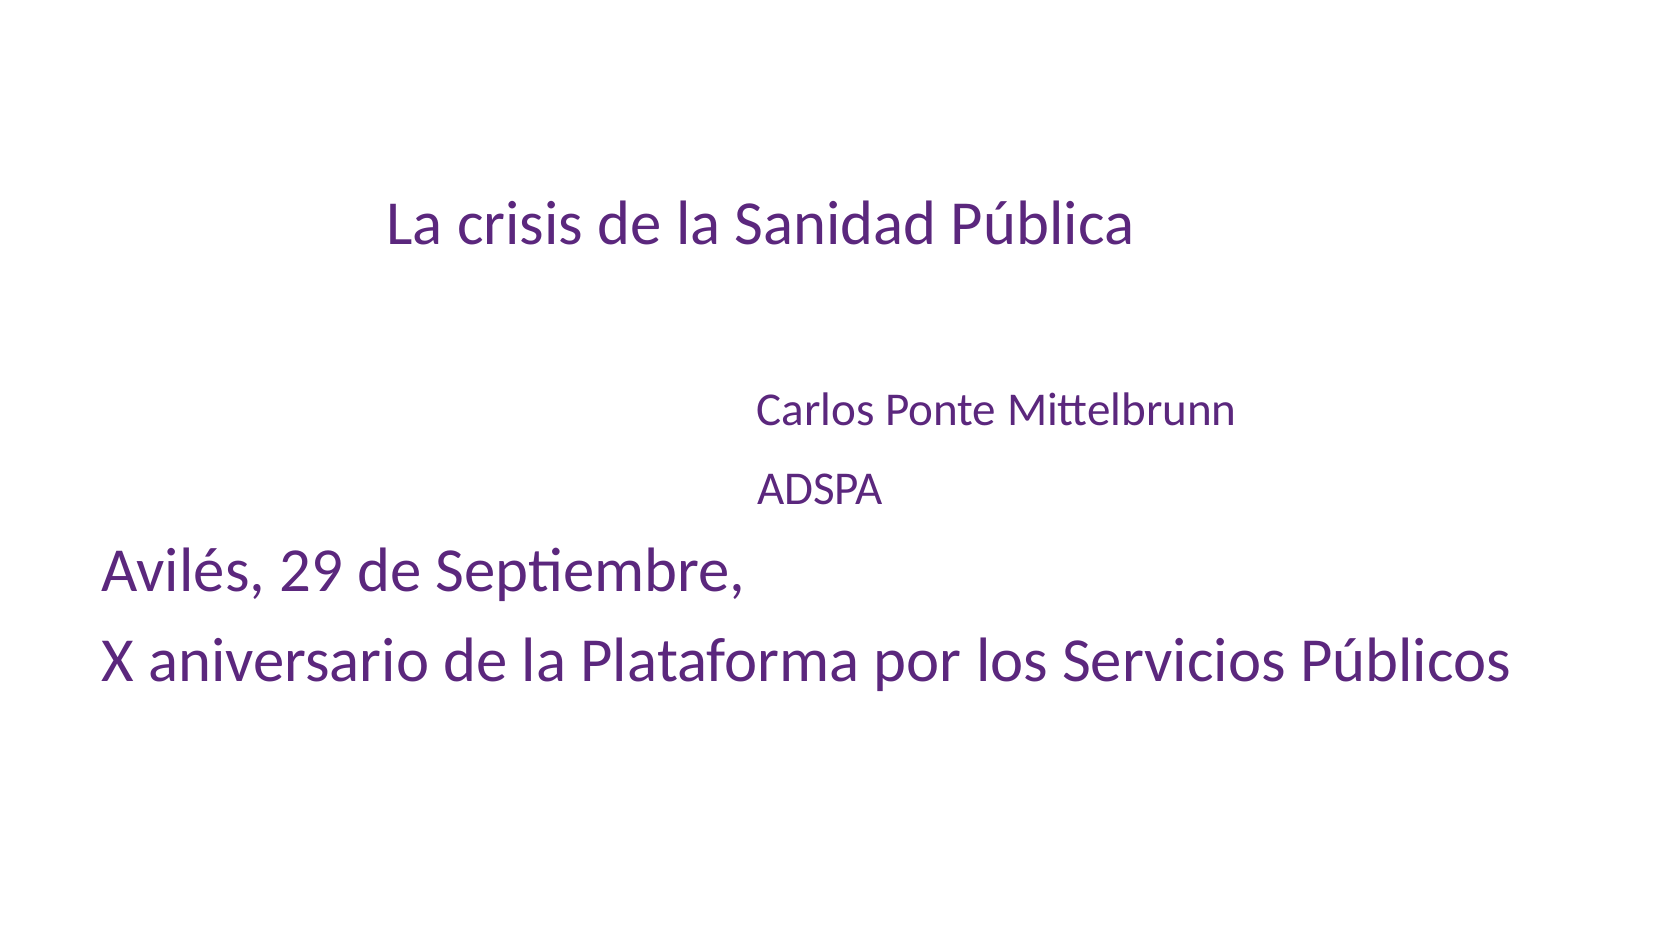

#
 La crisis de la Sanidad Pública
 Carlos Ponte Mittelbrunn
 ADSPA
Avilés, 29 de Septiembre,
X aniversario de la Plataforma por los Servicios Públicos